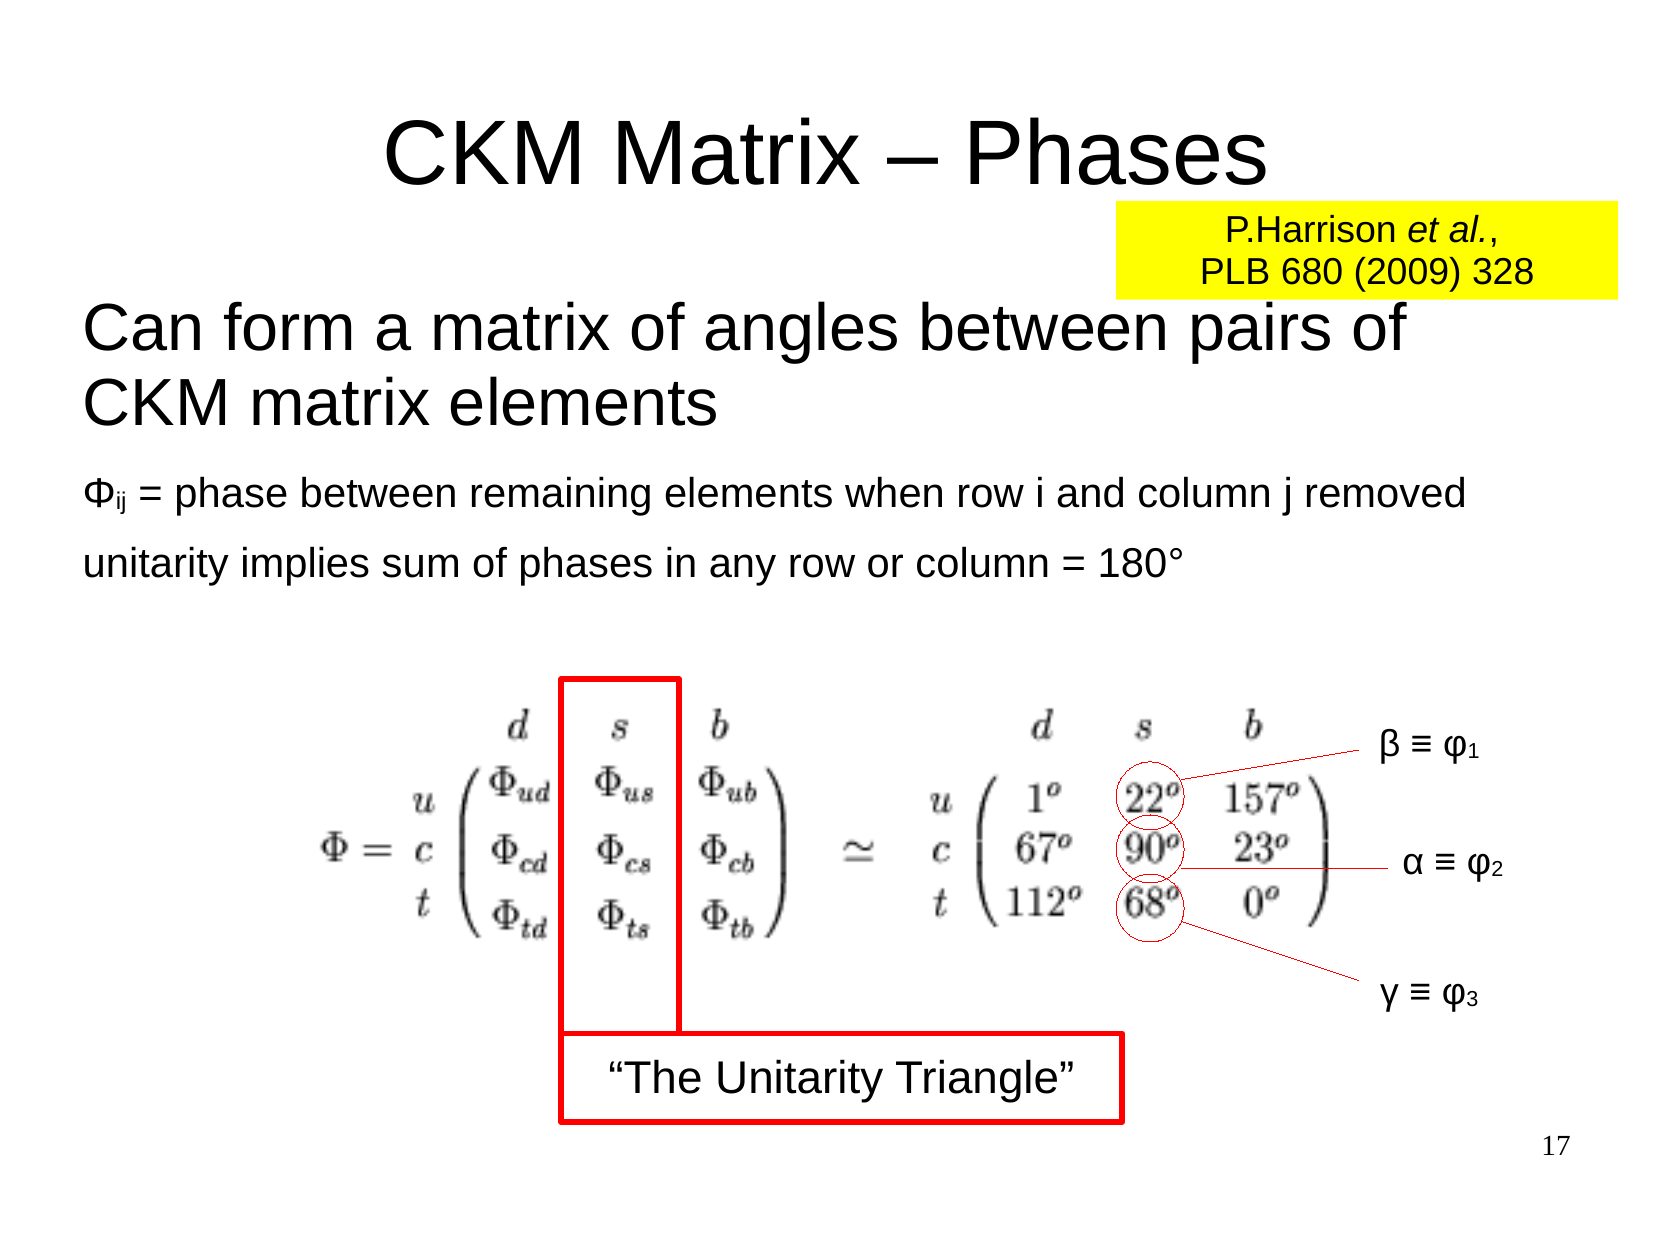

# CKM Matrix – Phases
P.Harrison et al.,
PLB 680 (2009) 328
Can form a matrix of angles between pairs of CKM matrix elements
Φij = phase between remaining elements when row i and column j removed
unitarity implies sum of phases in any row or column = 180°
β ≡ φ1
α ≡ φ2
γ ≡ φ3
“The Unitarity Triangle”
17